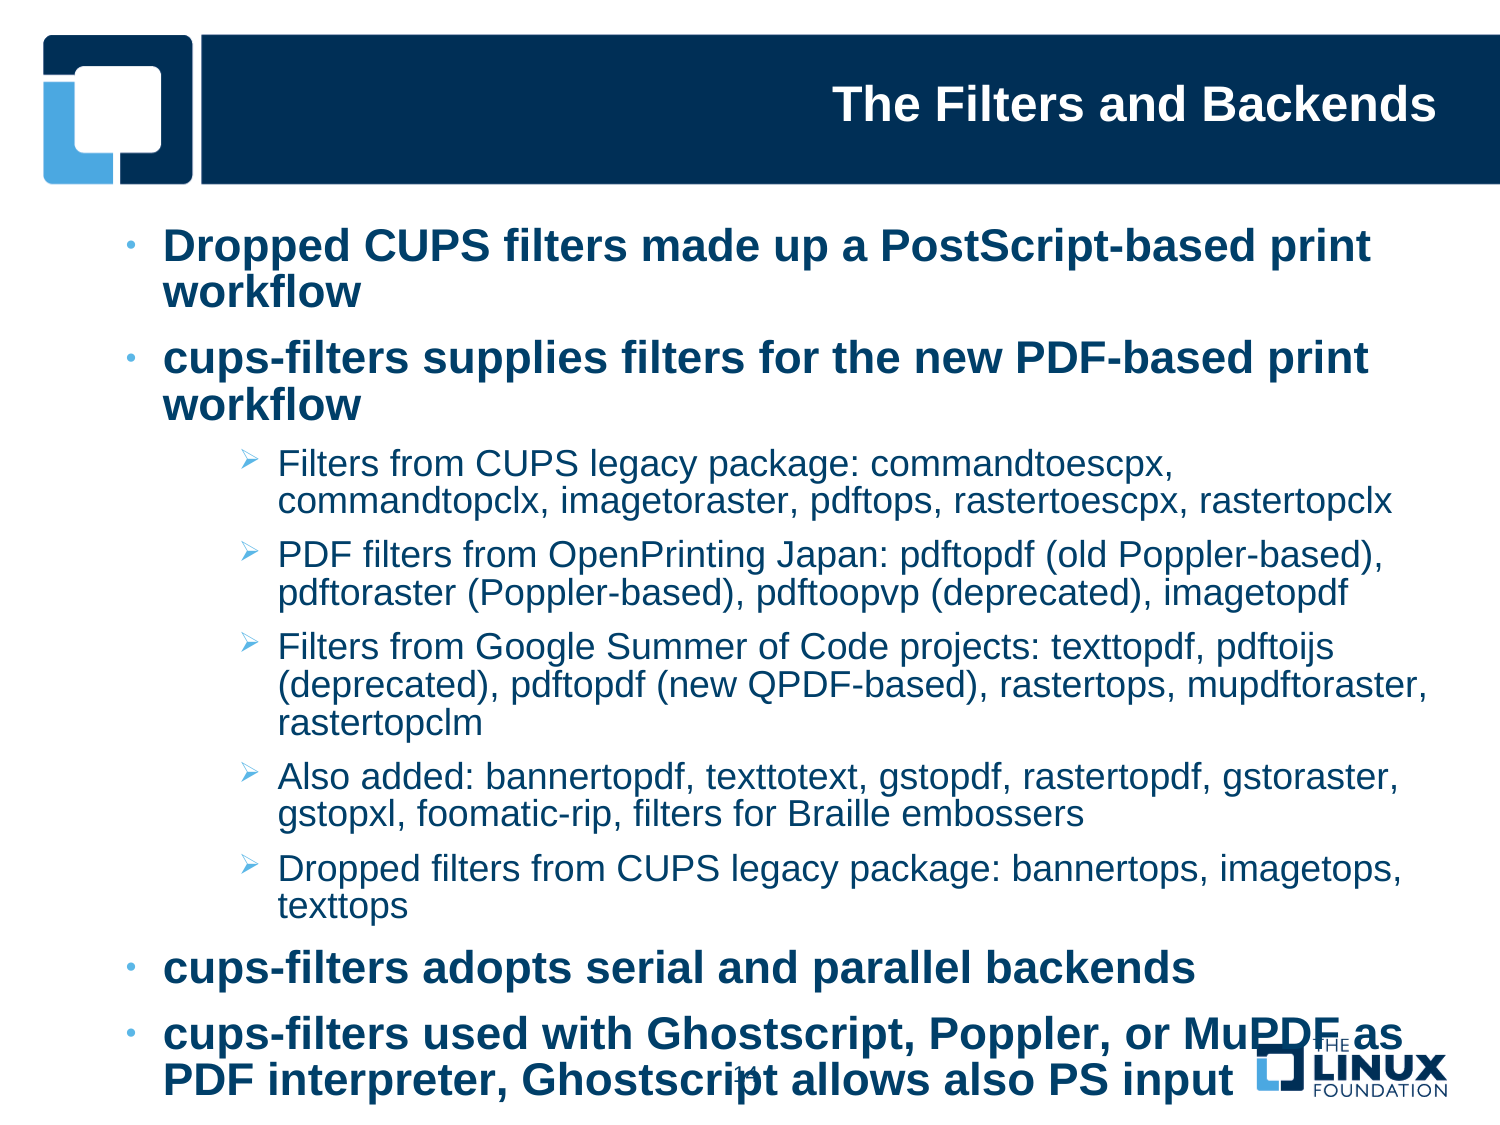

# The Filters and Backends
Dropped CUPS filters made up a PostScript-based print workflow
cups-filters supplies filters for the new PDF-based print workflow
Filters from CUPS legacy package: commandtoescpx, commandtopclx, imagetoraster, pdftops, rastertoescpx, rastertopclx
PDF filters from OpenPrinting Japan: pdftopdf (old Poppler-based), pdftoraster (Poppler-based), pdftoopvp (deprecated), imagetopdf
Filters from Google Summer of Code projects: texttopdf, pdftoijs (deprecated), pdftopdf (new QPDF-based), rastertops, mupdftoraster, rastertopclm
Also added: bannertopdf, texttotext, gstopdf, rastertopdf, gstoraster, gstopxl, foomatic-rip, filters for Braille embossers
Dropped filters from CUPS legacy package: bannertops, imagetops, texttops
cups-filters adopts serial and parallel backends
cups-filters used with Ghostscript, Poppler, or MuPDF as PDF interpreter, Ghostscript allows also PS input
14